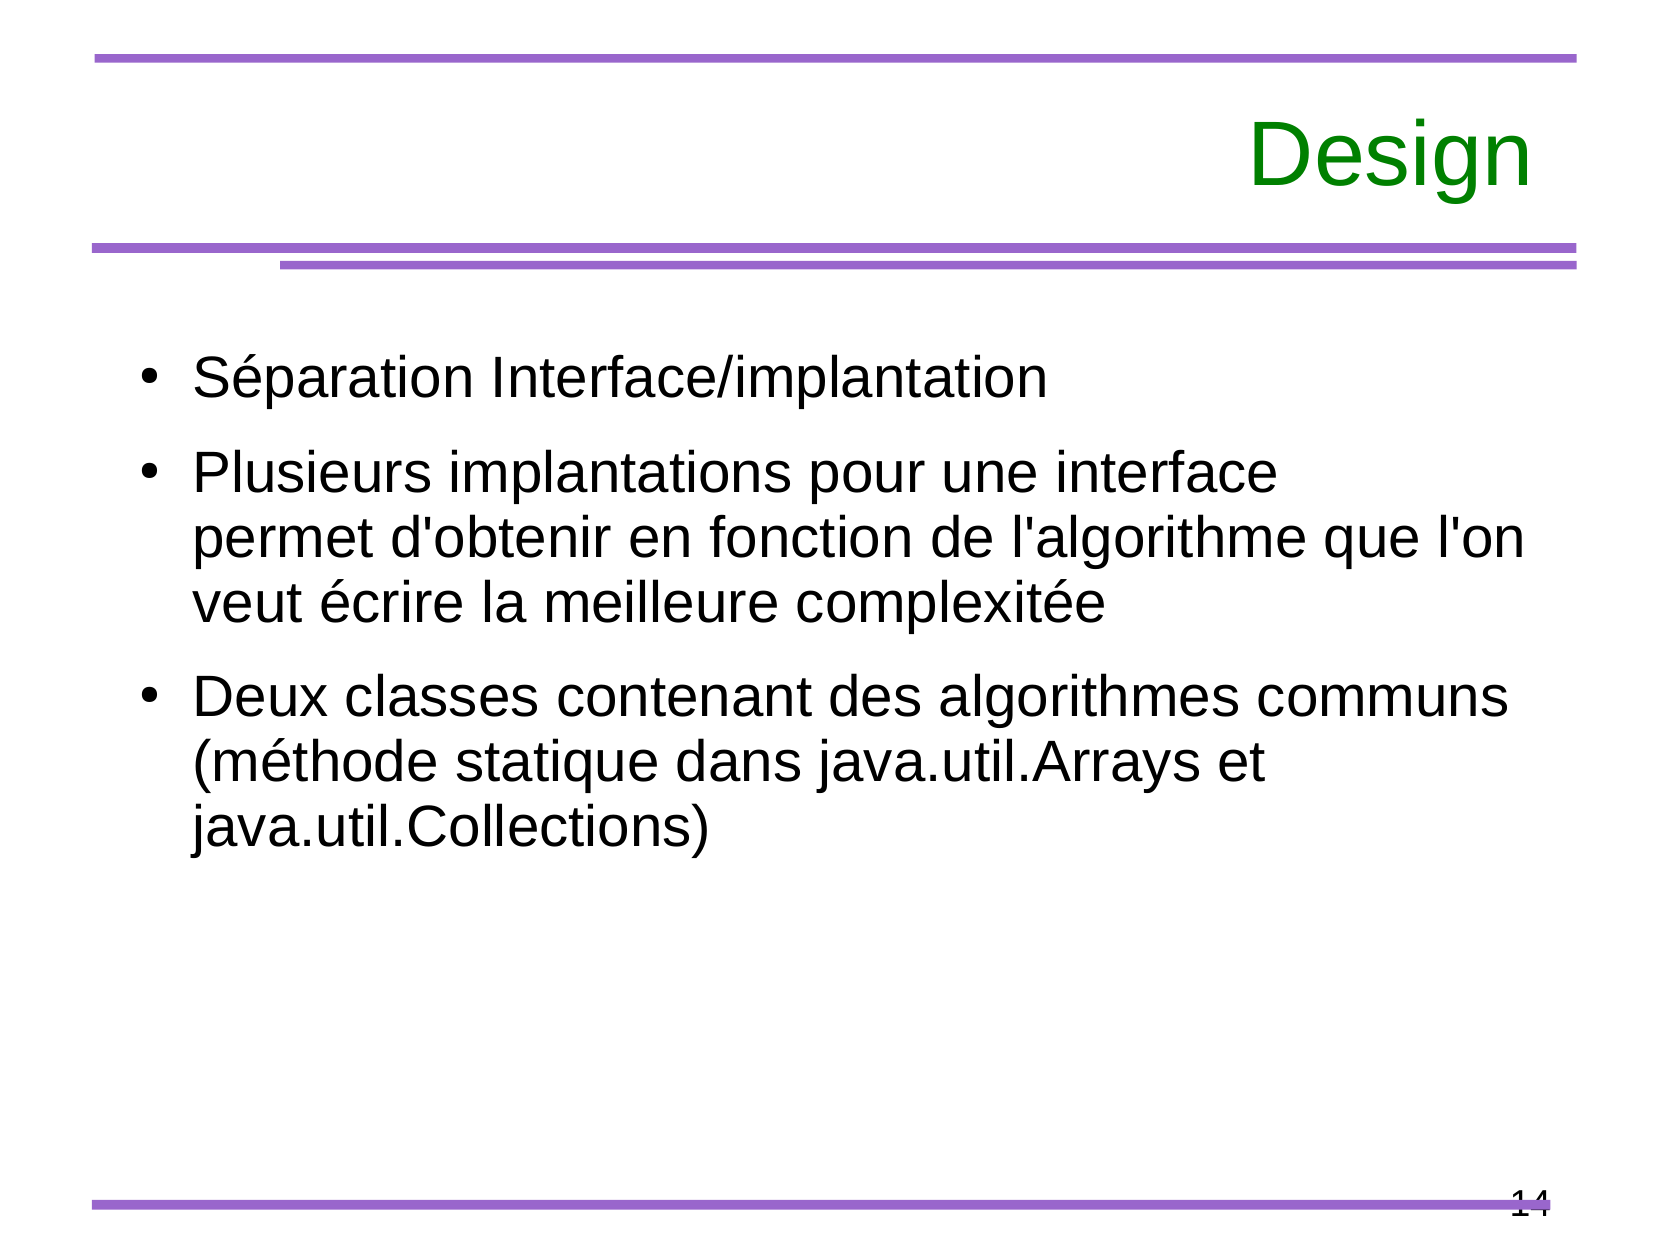

# Design
Séparation Interface/implantation
Plusieurs implantations pour une interface
permet d'obtenir en fonction de l'algorithme que l'on veut écrire la meilleure complexitée
Deux classes contenant des algorithmes communs (méthode statique dans java.util.Arrays et java.util.Collections)